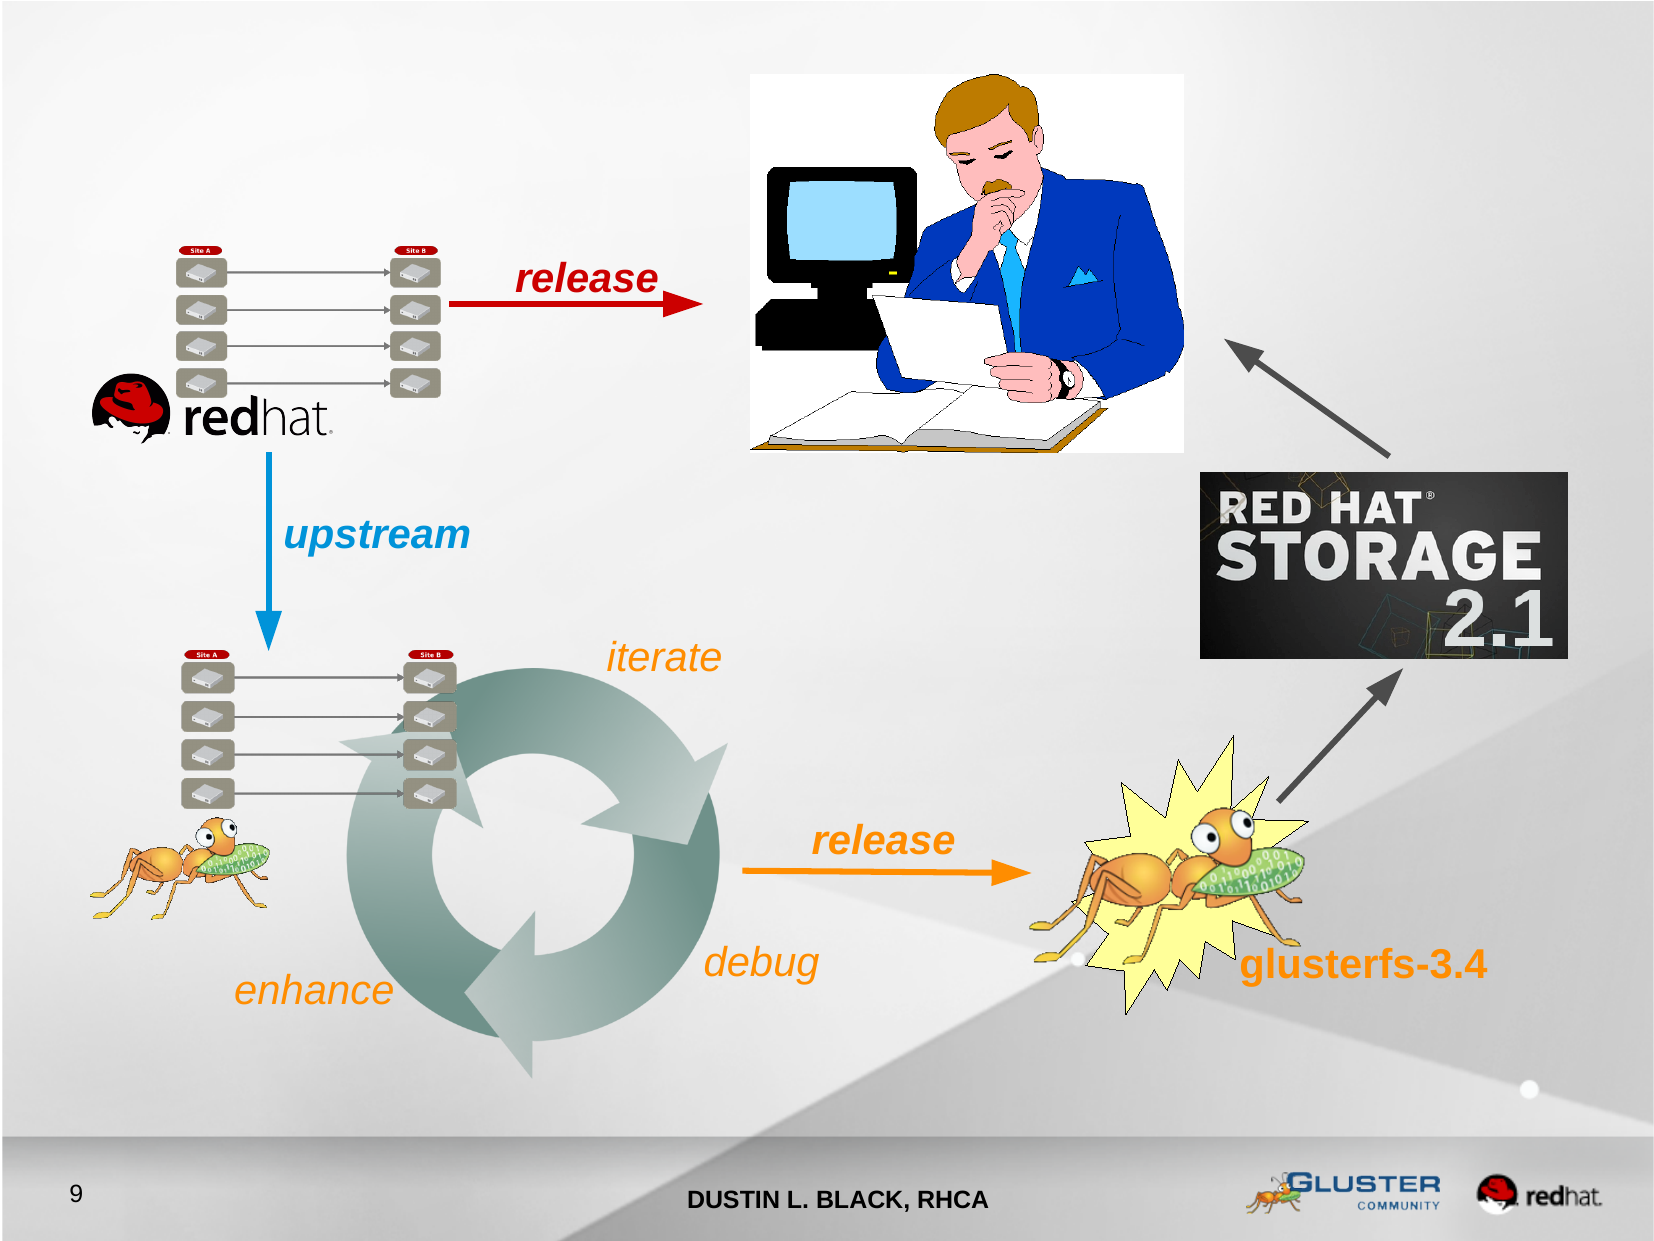

release
upstream
iterate
debug
enhance
glusterfs-3.4
release